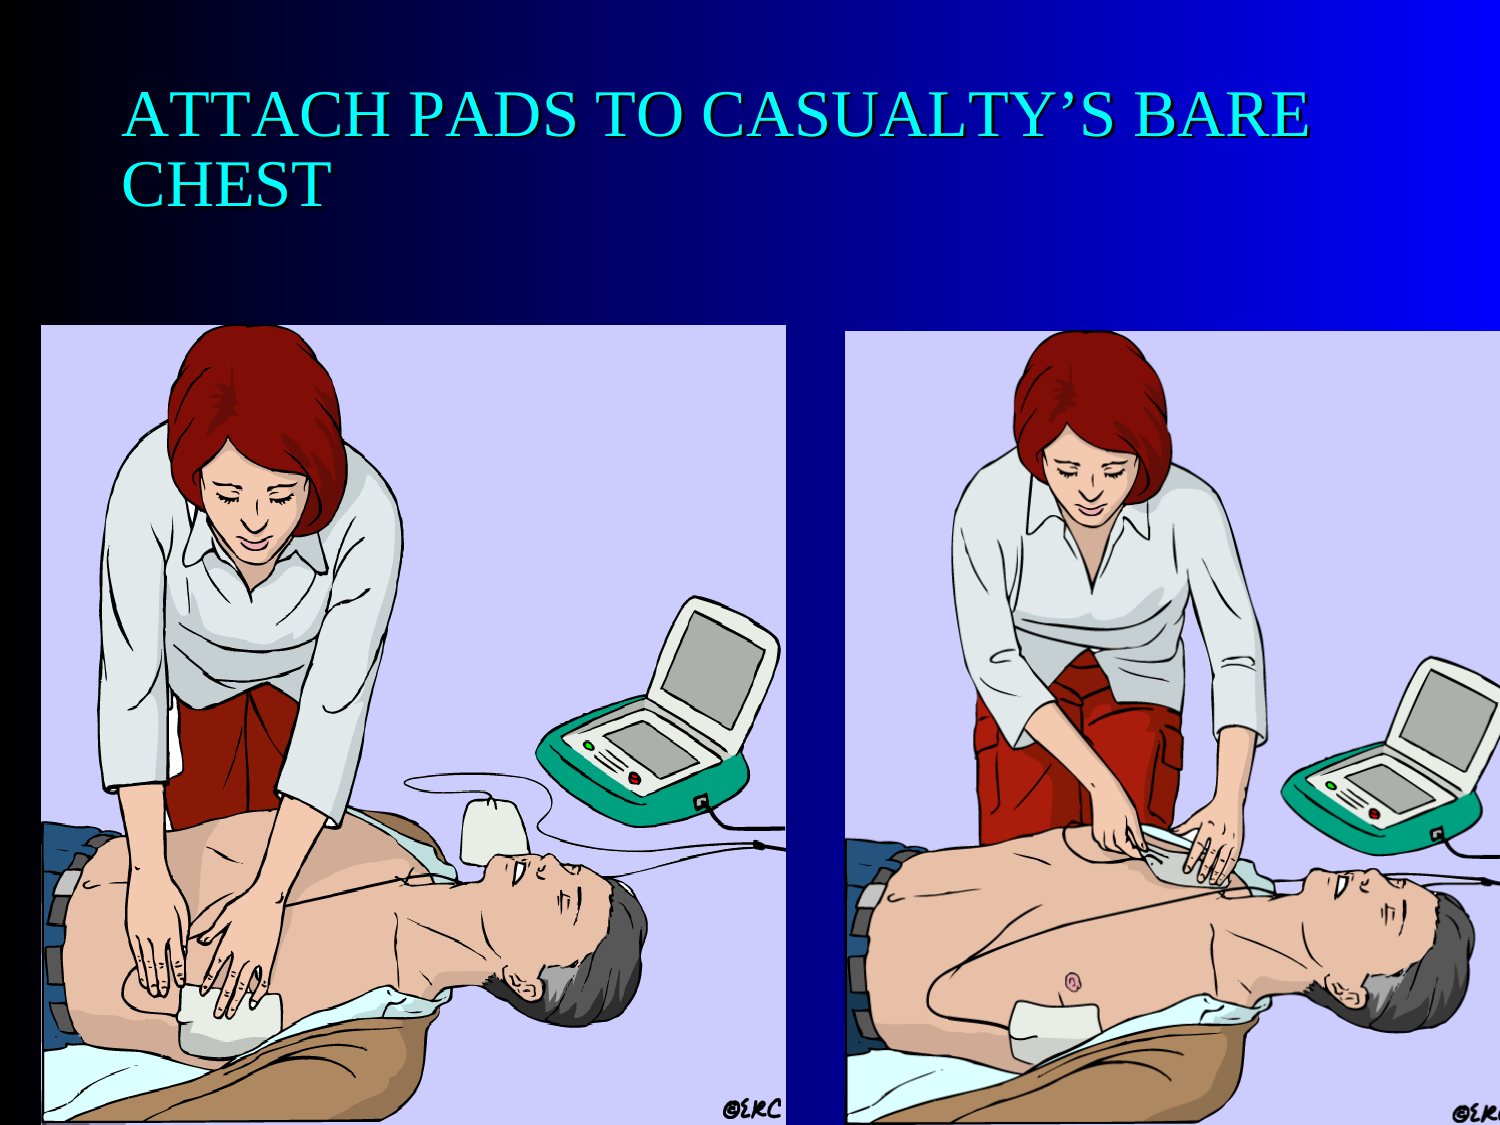

# ATTACH PADS TO CASUALTY’S BARE CHEST